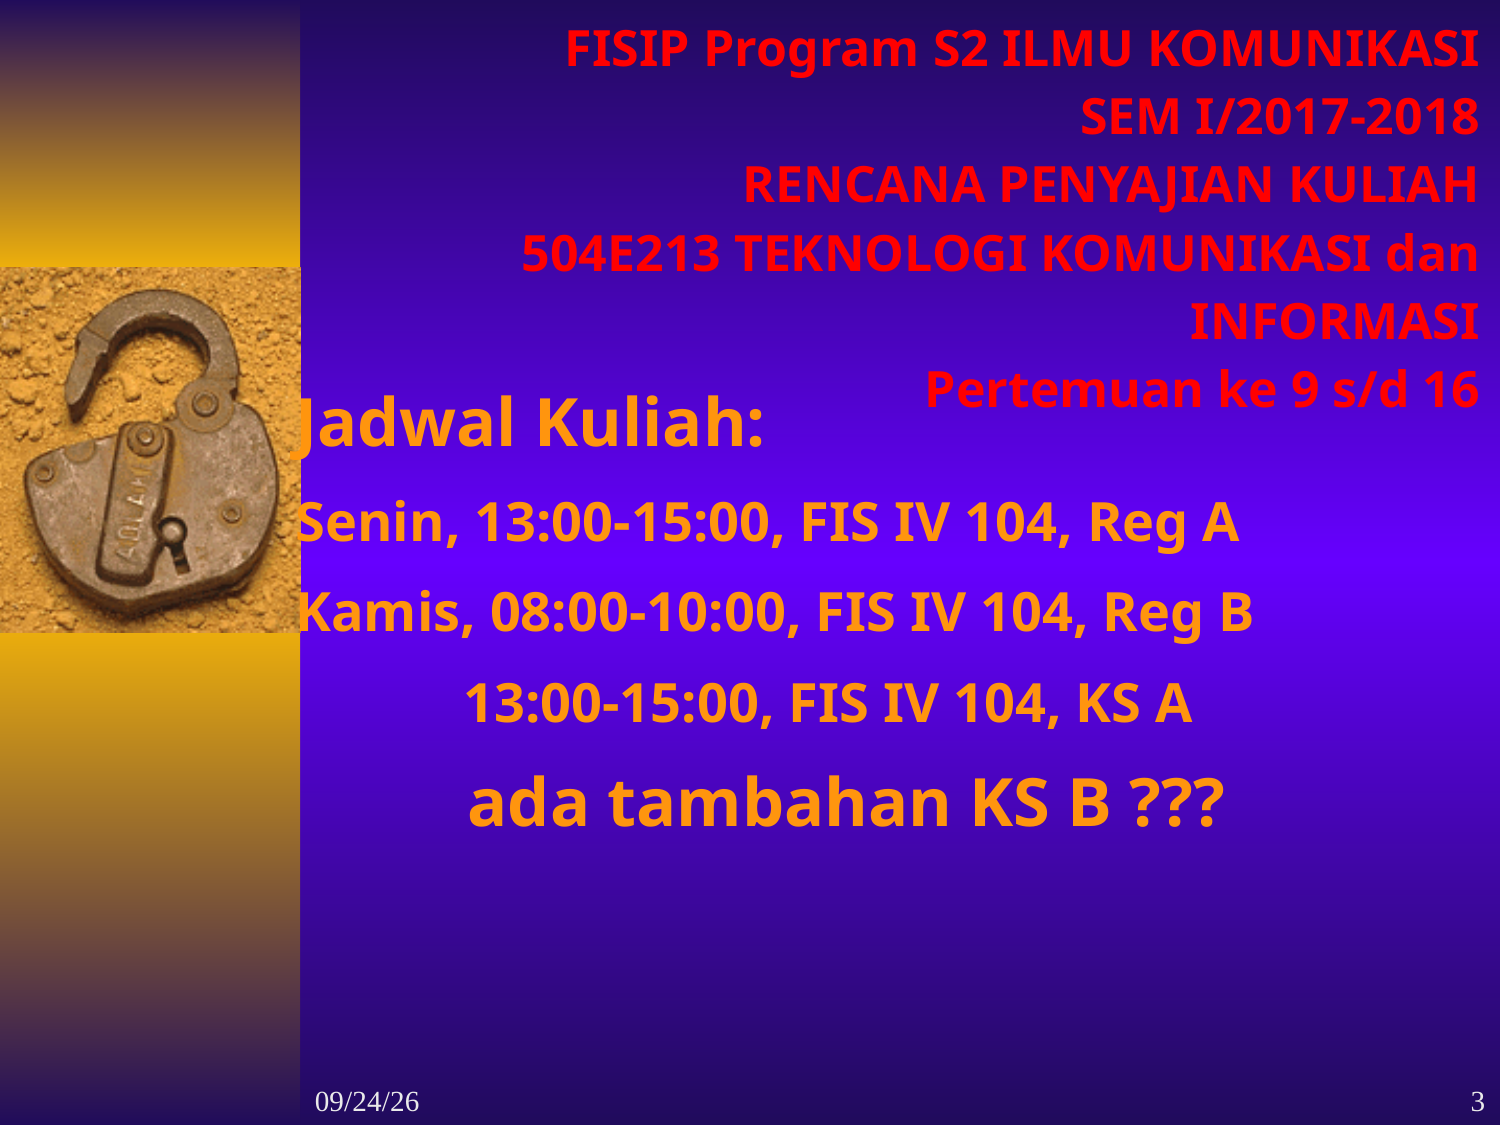

# FISIP Program S2 ILMU KOMUNIKASI SEM I/2017-2018 RENCANA PENYAJIAN KULIAH 504E213 TEKNOLOGI KOMUNIKASI dan INFORMASI Pertemuan ke 9 s/d 16
Jadwal Kuliah:
Senin, 13:00-15:00, FIS IV 104, Reg A
Kamis, 08:00-10:00, FIS IV 104, Reg B
 13:00-15:00, FIS IV 104, KS A
 ada tambahan KS B ???
3